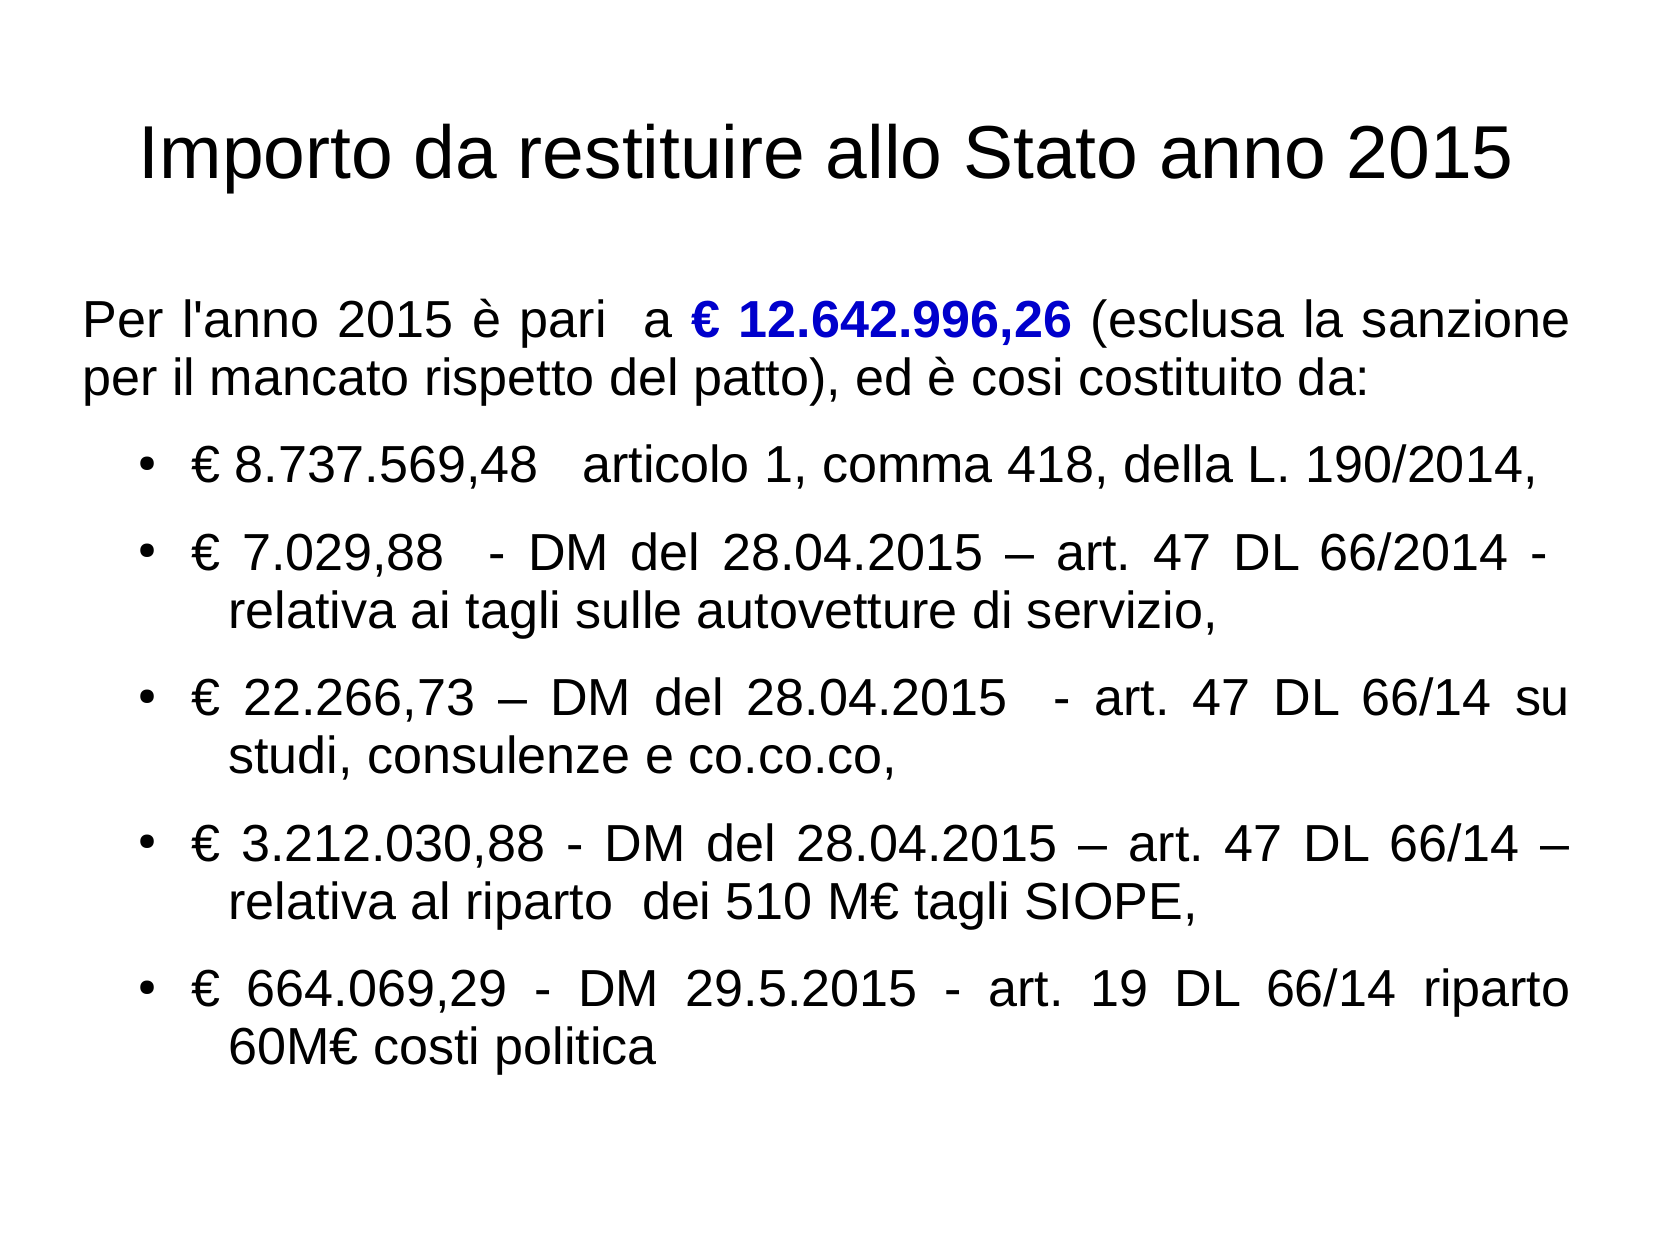

Importo da restituire allo Stato anno 2015
# Per l'anno 2015 è pari a € 12.642.996,26 (esclusa la sanzione per il mancato rispetto del patto), ed è cosi costituito da:
€ 8.737.569,48 articolo 1, comma 418, della L. 190/2014,
€ 7.029,88 - DM del 28.04.2015 – art. 47 DL 66/2014 - relativa ai tagli sulle autovetture di servizio,
€ 22.266,73 – DM del 28.04.2015 - art. 47 DL 66/14 su studi, consulenze e co.co.co,
€ 3.212.030,88 - DM del 28.04.2015 – art. 47 DL 66/14 – relativa al riparto dei 510 M€ tagli SIOPE,
€ 664.069,29 - DM 29.5.2015 - art. 19 DL 66/14 riparto 60M€ costi politica